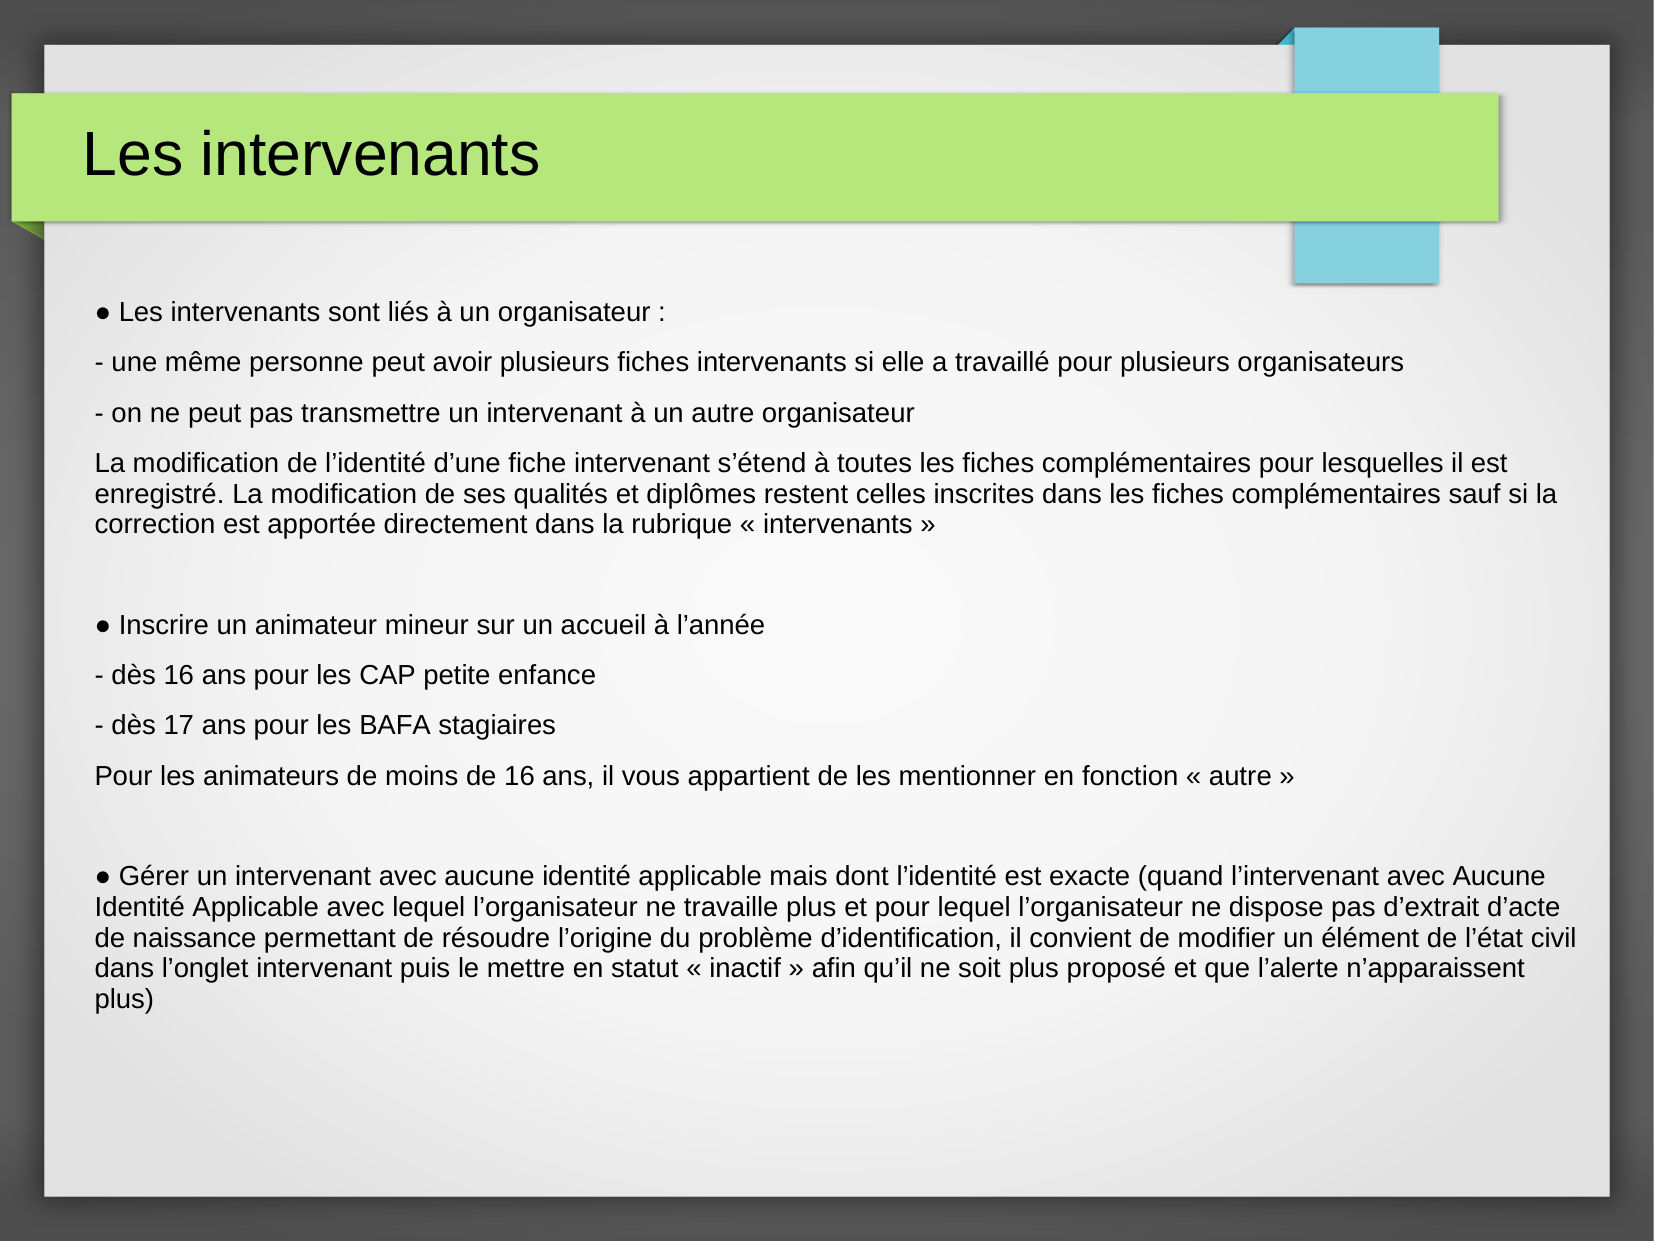

# Les intervenants
● Les intervenants sont liés à un organisateur :
- une même personne peut avoir plusieurs fiches intervenants si elle a travaillé pour plusieurs organisateurs
- on ne peut pas transmettre un intervenant à un autre organisateur
La modification de l’identité d’une fiche intervenant s’étend à toutes les fiches complémentaires pour lesquelles il est enregistré. La modification de ses qualités et diplômes restent celles inscrites dans les fiches complémentaires sauf si la correction est apportée directement dans la rubrique « intervenants »
● Inscrire un animateur mineur sur un accueil à l’année
- dès 16 ans pour les CAP petite enfance
- dès 17 ans pour les BAFA stagiaires
Pour les animateurs de moins de 16 ans, il vous appartient de les mentionner en fonction « autre »
● Gérer un intervenant avec aucune identité applicable mais dont l’identité est exacte (quand l’intervenant avec Aucune Identité Applicable avec lequel l’organisateur ne travaille plus et pour lequel l’organisateur ne dispose pas d’extrait d’acte de naissance permettant de résoudre l’origine du problème d’identification, il convient de modifier un élément de l’état civil dans l’onglet intervenant puis le mettre en statut « inactif » afin qu’il ne soit plus proposé et que l’alerte n’apparaissent plus)